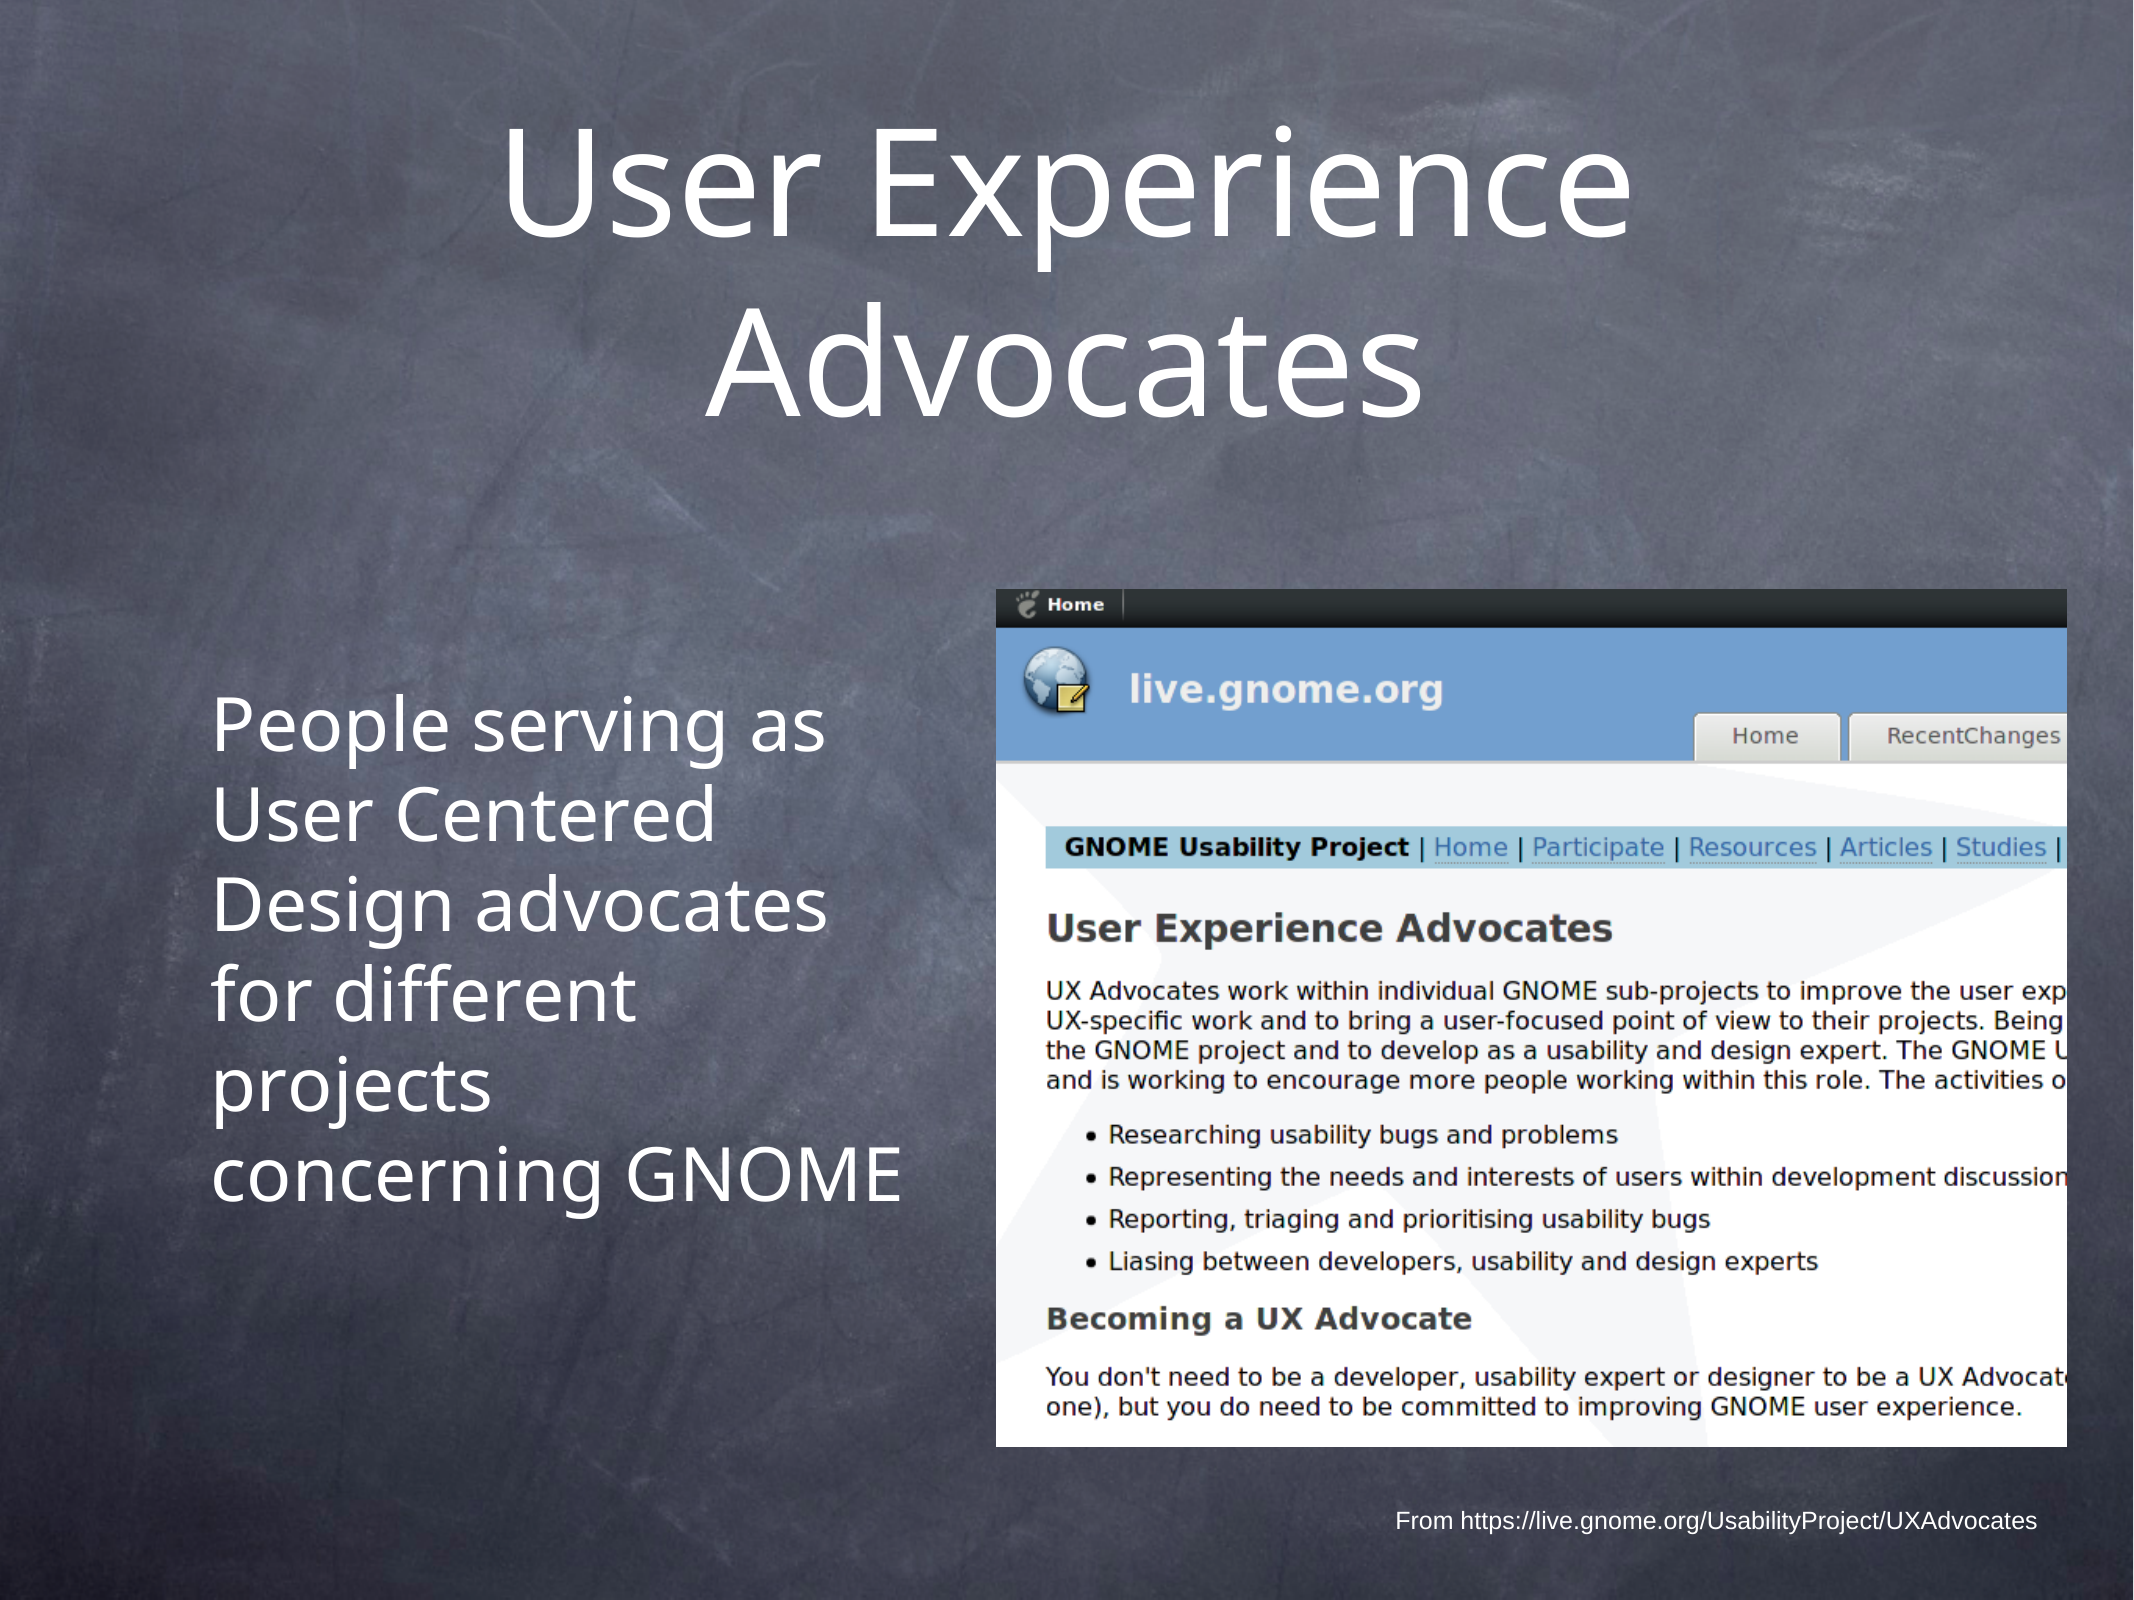

User Experience Advocates
People serving as User Centered Design advocates for different projects concerning GNOME
From https://live.gnome.org/UsabilityProject/UXAdvocates